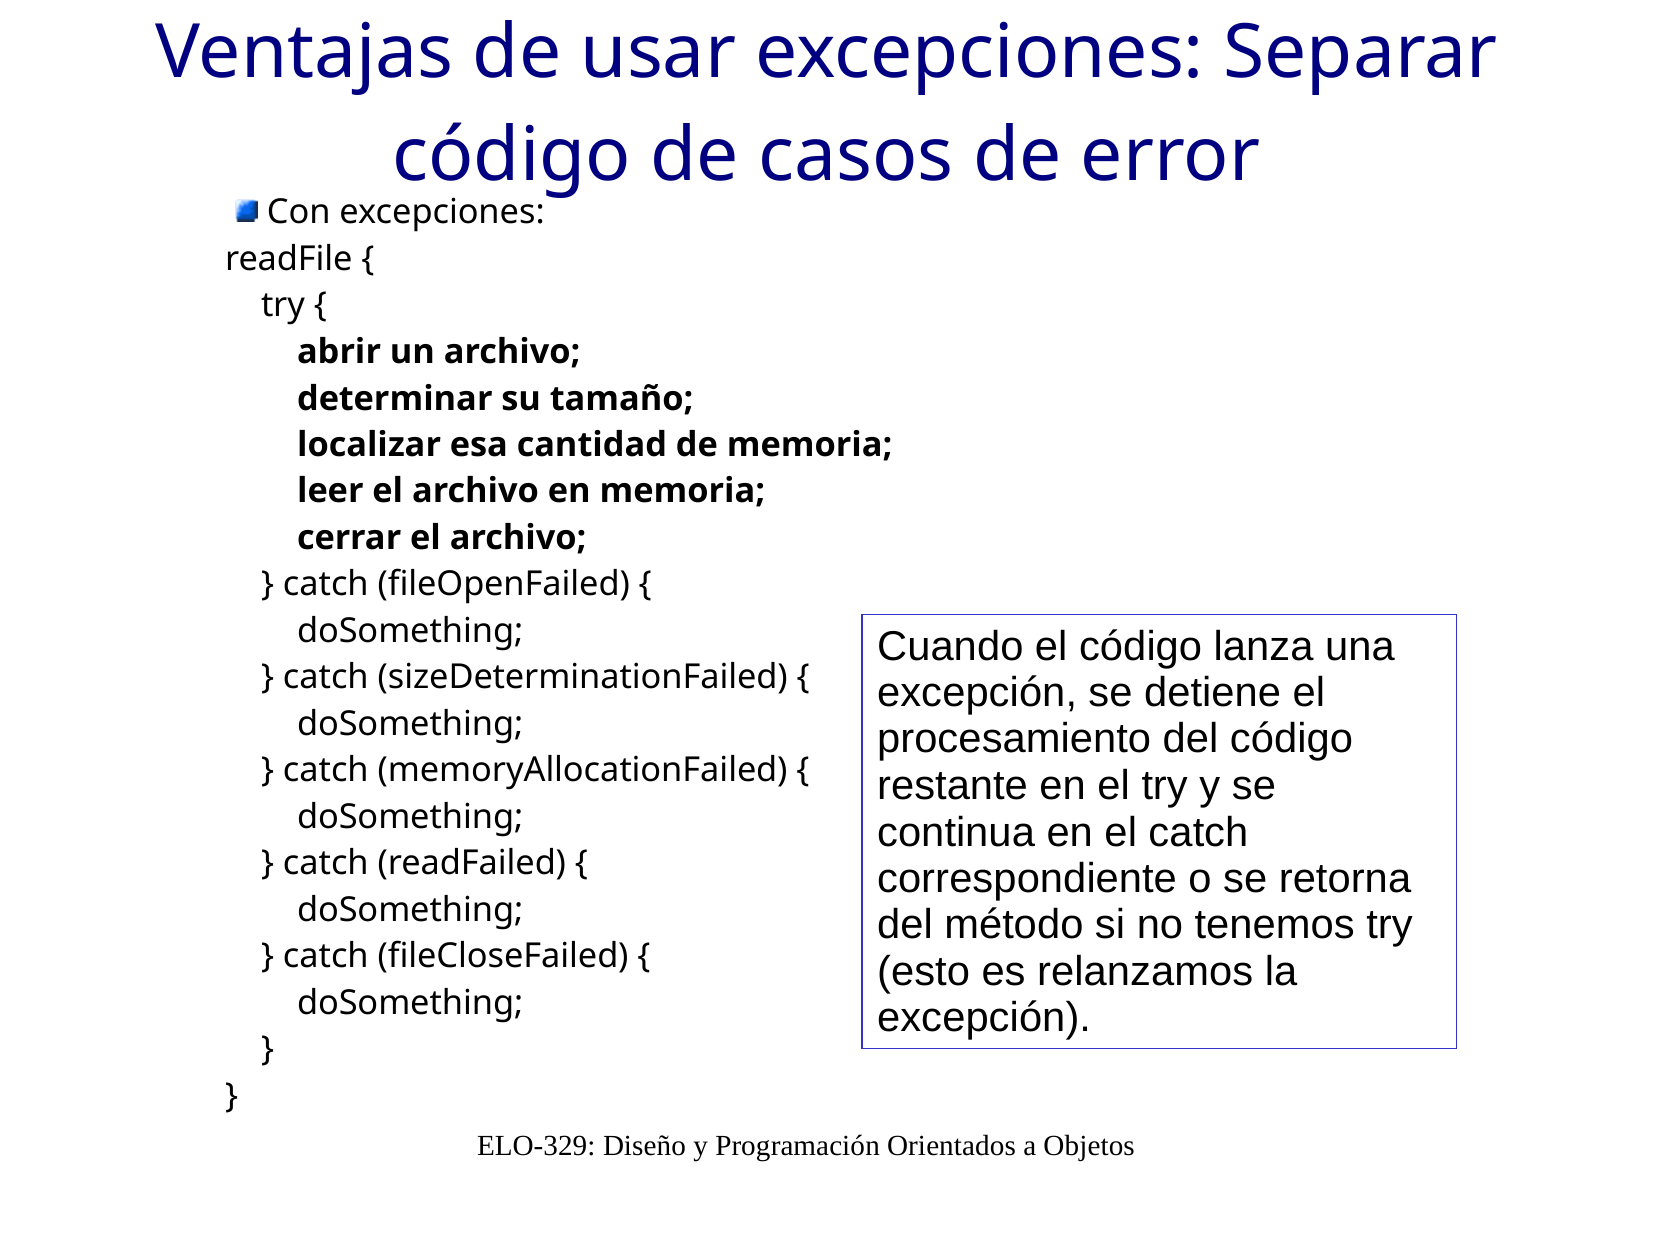

# Ventajas de usar excepciones: Separar código de casos de error
Con excepciones:
readFile {
 try {
 abrir un archivo;
 determinar su tamaño;
 localizar esa cantidad de memoria;
 leer el archivo en memoria;
 cerrar el archivo;
 } catch (fileOpenFailed) {
 doSomething;
 } catch (sizeDeterminationFailed) {
 doSomething;
 } catch (memoryAllocationFailed) {
 doSomething;
 } catch (readFailed) {
 doSomething;
 } catch (fileCloseFailed) {
 doSomething;
 }
}
Cuando el código lanza una excepción, se detiene el procesamiento del código restante en el try y se continua en el catch correspondiente o se retorna del método si no tenemos try (esto es relanzamos la excepción).